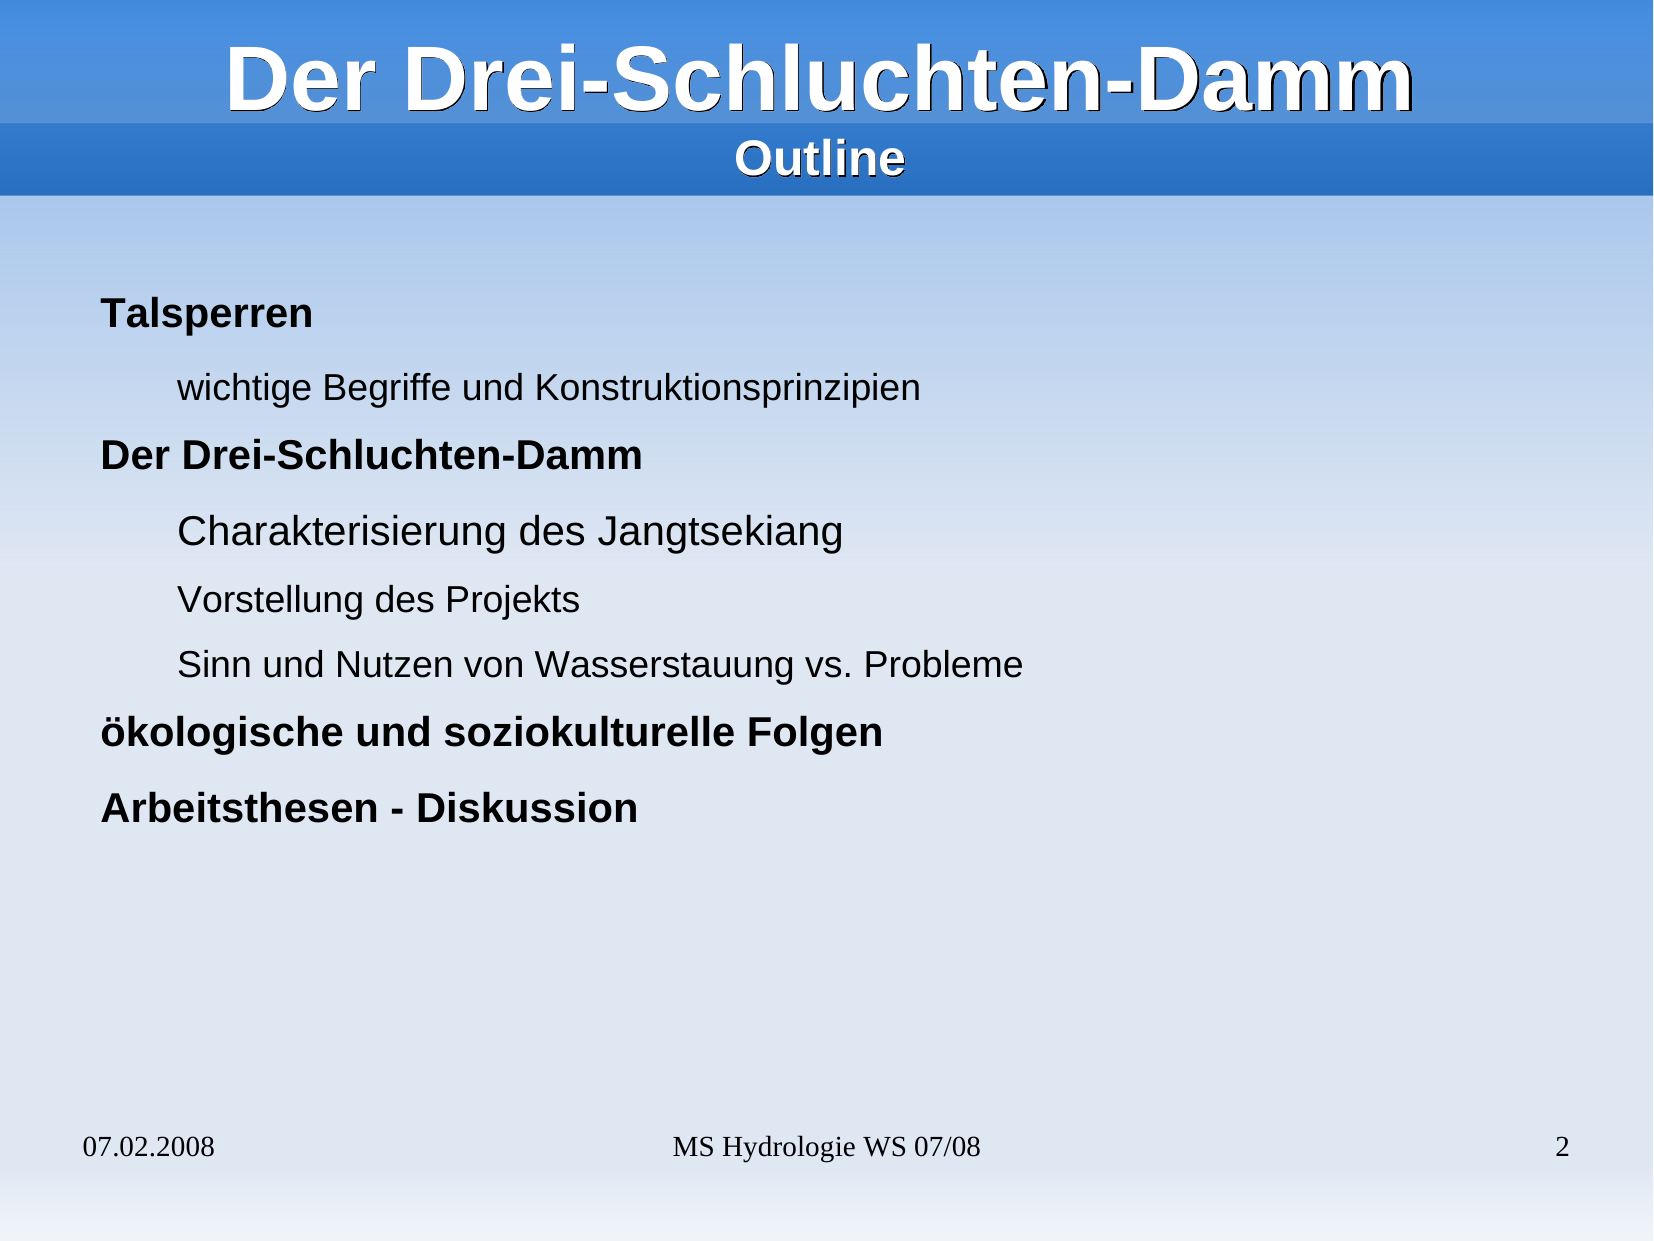

# Der Drei-Schluchten-Damm Outline
Talsperren
wichtige Begriffe und Konstruktionsprinzipien
Der Drei-Schluchten-Damm
Charakterisierung des Jangtsekiang
Vorstellung des Projekts
Sinn und Nutzen von Wasserstauung vs. Probleme
ökologische und soziokulturelle Folgen
Arbeitsthesen - Diskussion
07.02.2008
MS Hydrologie WS 07/08
2